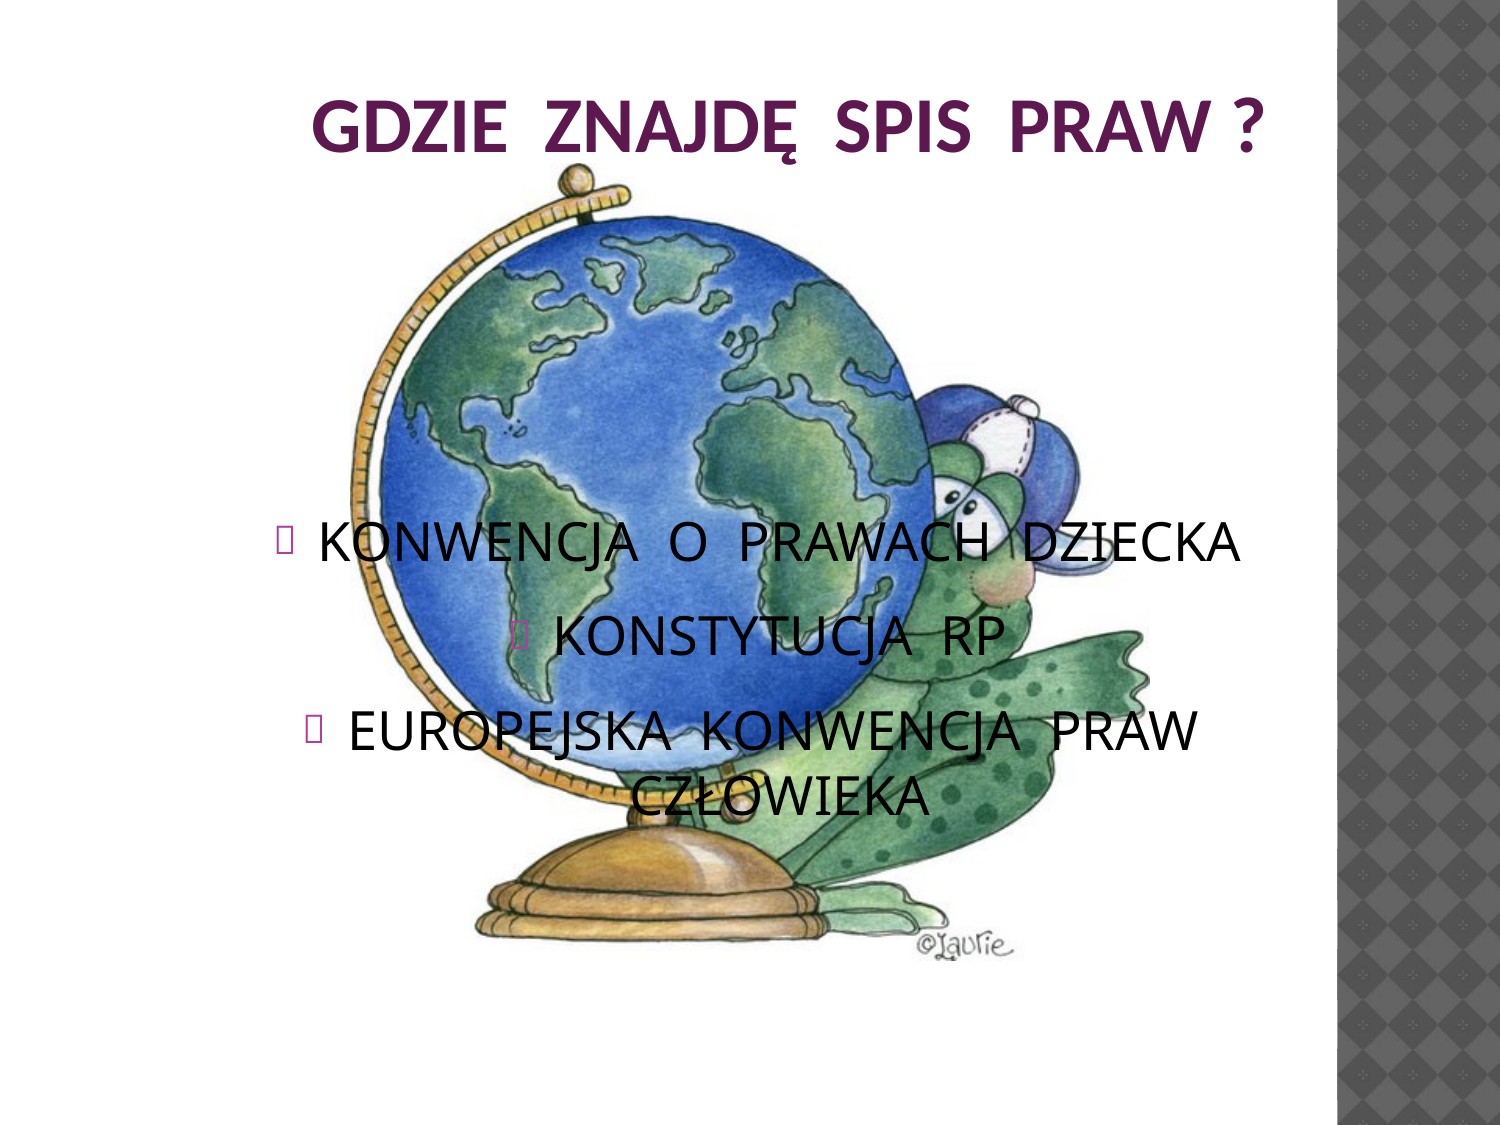

# GDZIE ZNAJDĘ SPIS PRAW ?
KONWENCJA O PRAWACH DZIECKA
KONSTYTUCJA RP
EUROPEJSKA KONWENCJA PRAW CZŁOWIEKA